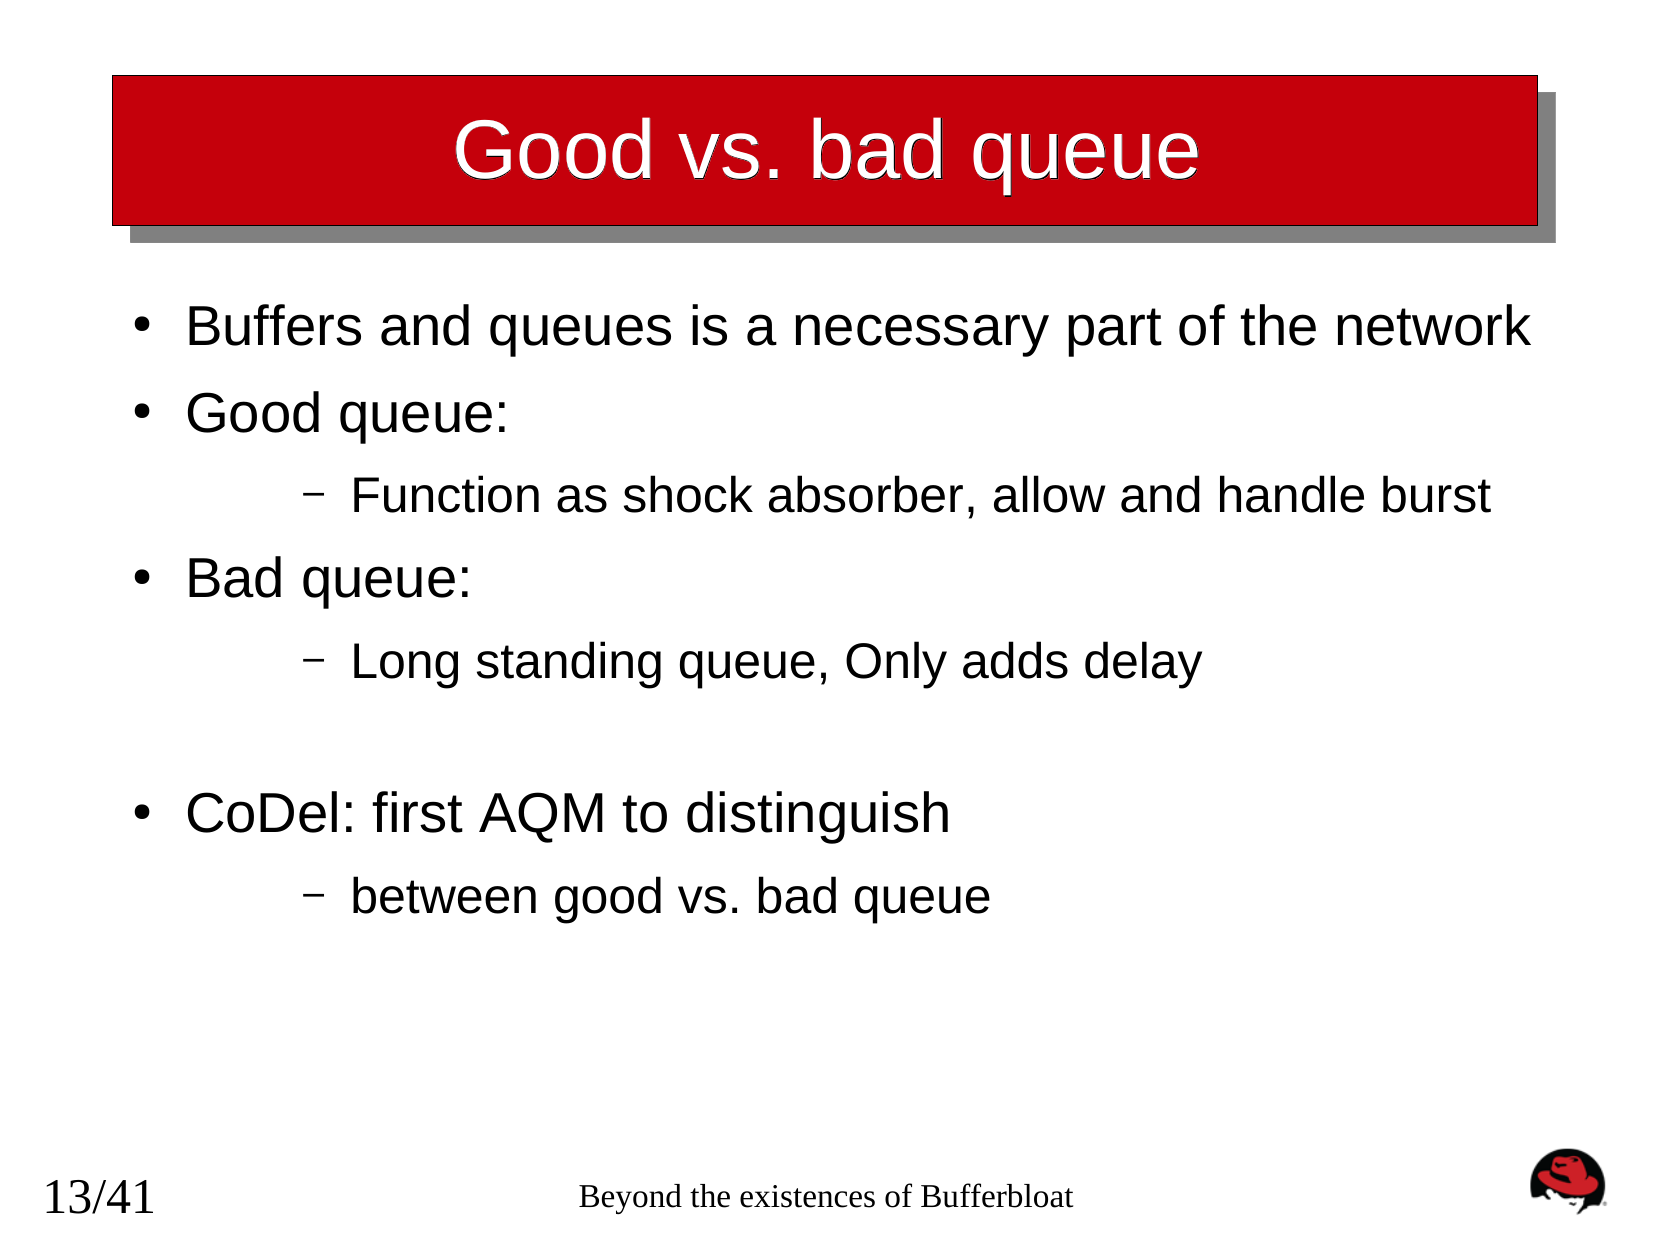

# Good vs. bad queue
Buffers and queues is a necessary part of the network
Good queue:
Function as shock absorber, allow and handle burst
Bad queue:
Long standing queue, Only adds delay
CoDel: first AQM to distinguish
between good vs. bad queue